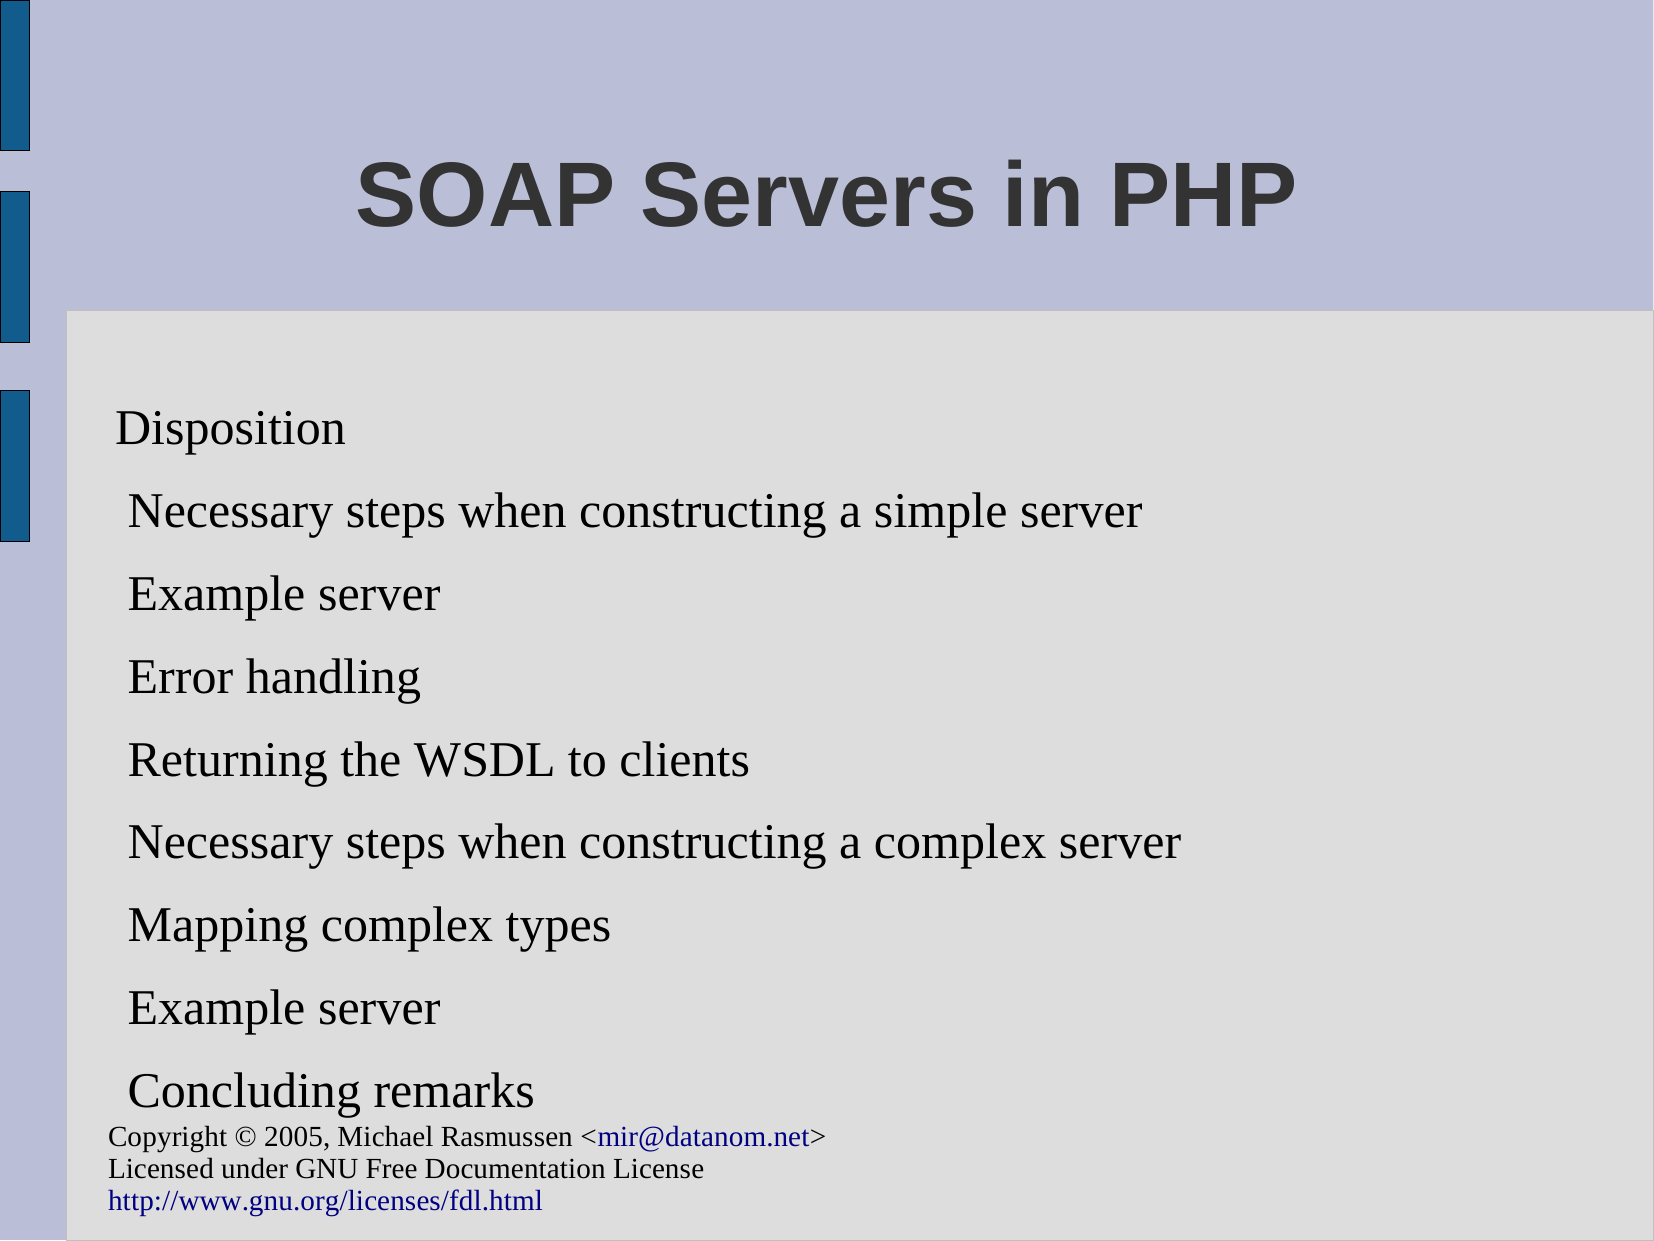

# SOAP Servers in PHP
Disposition
 Necessary steps when constructing a simple server
 Example server
 Error handling
 Returning the WSDL to clients
 Necessary steps when constructing a complex server
 Mapping complex types
 Example server
 Concluding remarks
Copyright © 2005, Michael Rasmussen <mir@datanom.net>
Licensed under GNU Free Documentation License
http://www.gnu.org/licenses/fdl.html